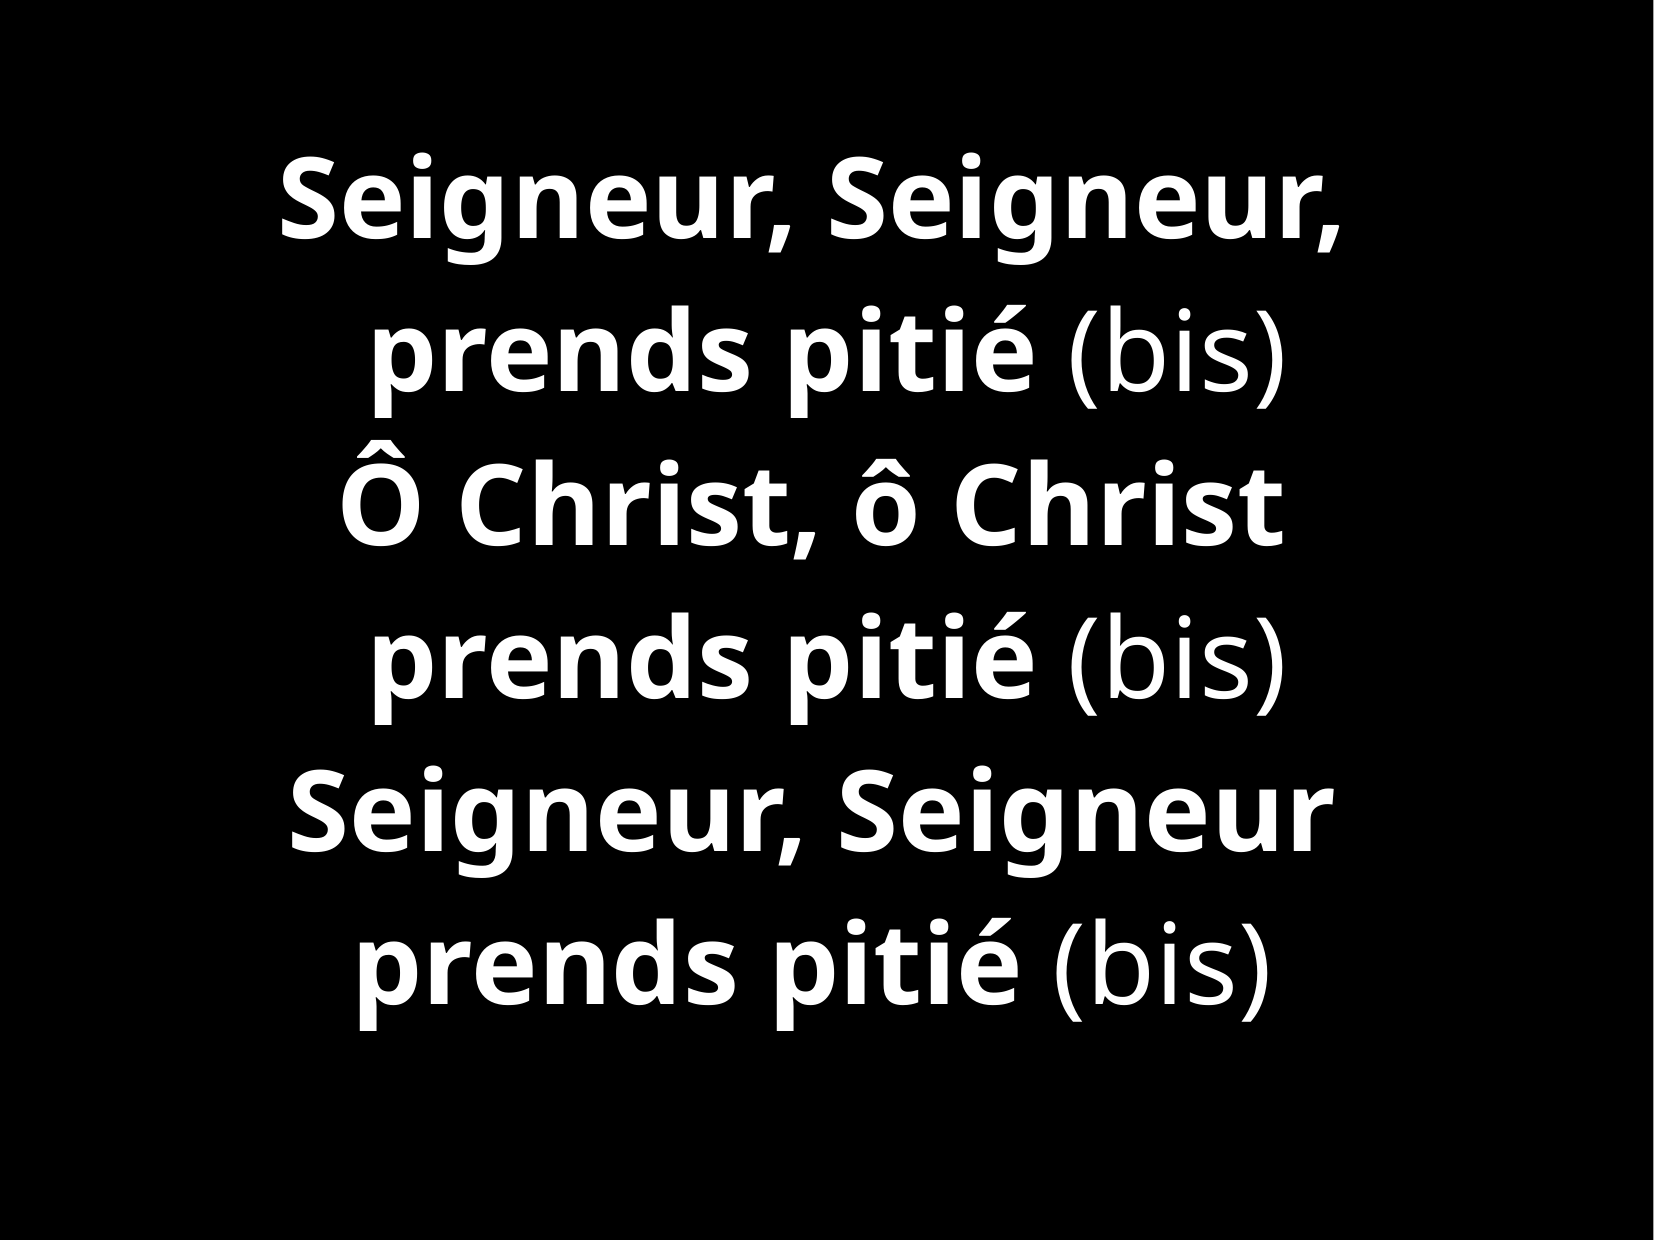

# Seigneur, Seigneur,
prends pitié (bis)
Ô Christ, ô Christ
prends pitié (bis)
Seigneur, Seigneur
prends pitié (bis)